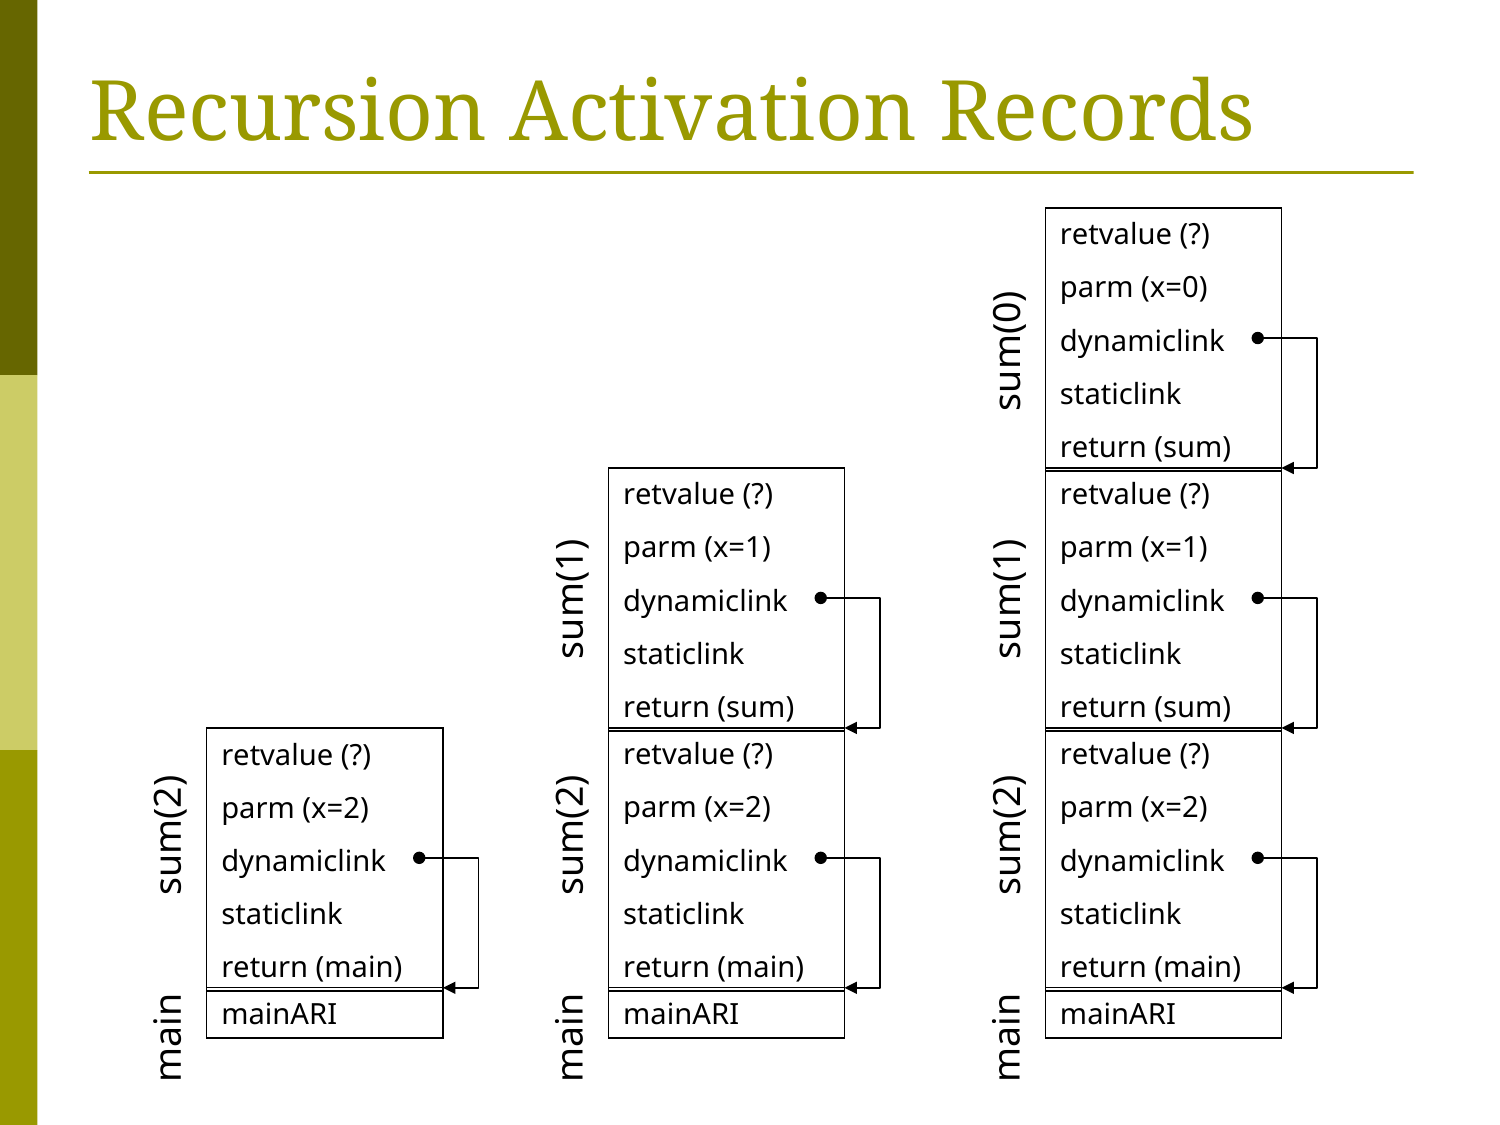

# Recursion Activation Records
retvalue (?)
parm (x=0)
dynamiclink
staticlink
return (sum)
sum(0)
retvalue (?)
parm (x=1)
dynamiclink
staticlink
return (sum)
retvalue (?)
parm (x=1)
dynamiclink
staticlink
return (sum)
sum(1)
sum(1)
retvalue (?)
parm (x=2)
dynamiclink
staticlink
return (main)
retvalue (?)
parm (x=2)
dynamiclink
staticlink
return (main)
retvalue (?)
parm (x=2)
dynamiclink
staticlink
return (main)
sum(2)
sum(2)
sum(2)
mainARI
mainARI
mainARI
main
main
main